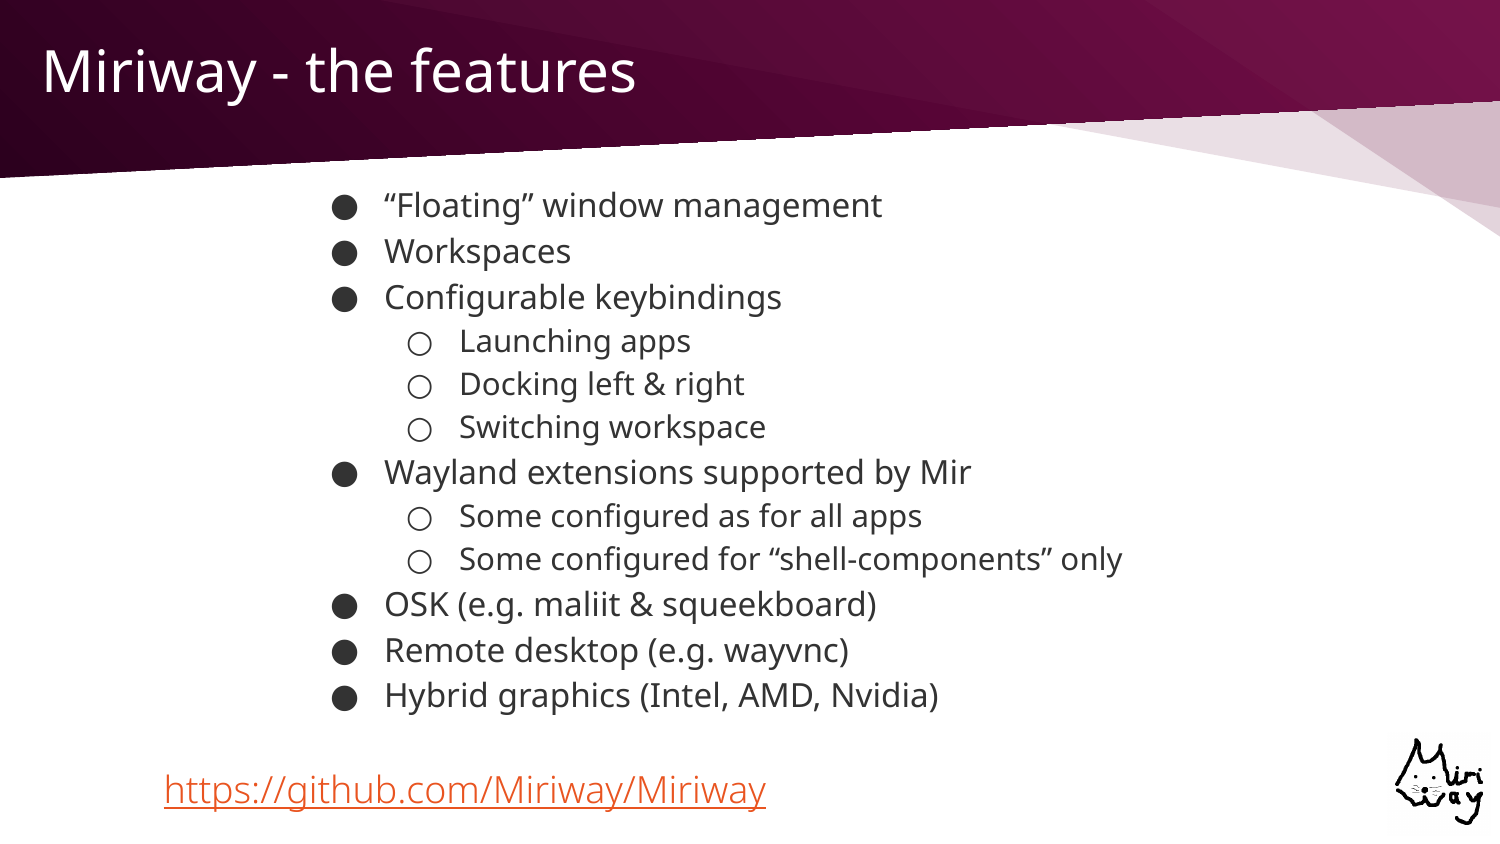

Miriway - the features
# “Floating” window management
Workspaces
Configurable keybindings
Launching apps
Docking left & right
Switching workspace
Wayland extensions supported by Mir
Some configured as for all apps
Some configured for “shell-components” only
OSK (e.g. maliit & squeekboard)
Remote desktop (e.g. wayvnc)
Hybrid graphics (Intel, AMD, Nvidia)
https://github.com/Miriway/Miriway